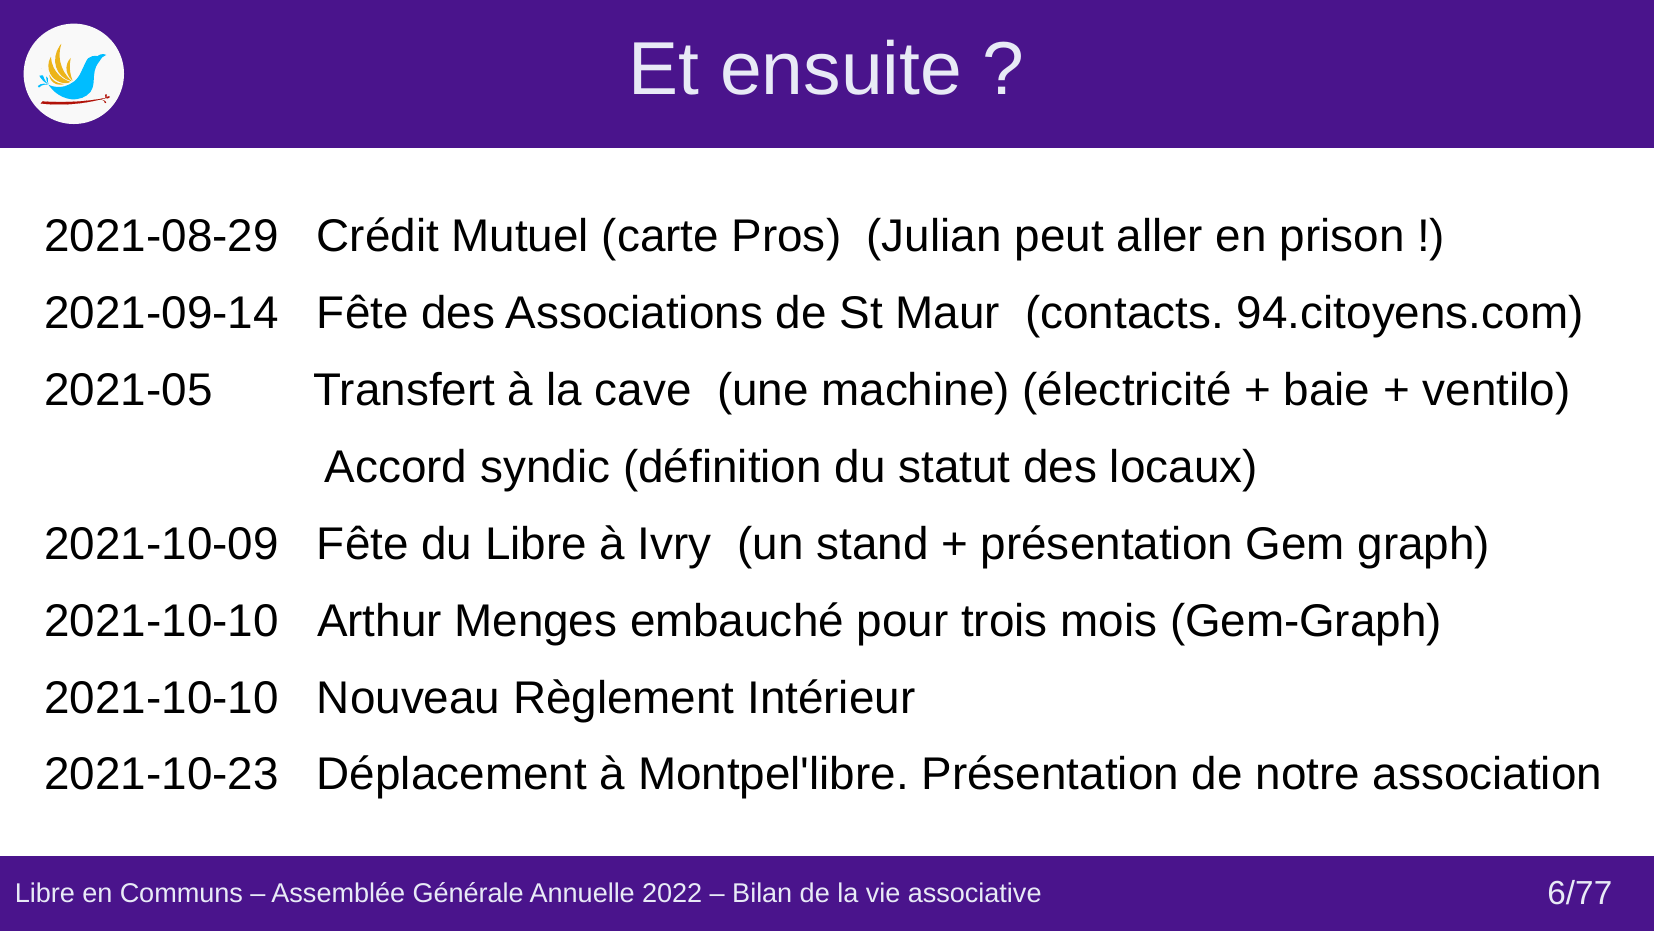

Et ensuite ?
2021-08-29 Crédit Mutuel (carte Pros) (Julian peut aller en prison !)
2021-09-14 Fête des Associations de St Maur (contacts. 94.citoyens.com)
2021-05 Transfert à la cave (une machine) (électricité + baie + ventilo)
 Accord syndic (définition du statut des locaux)
2021-10-09 Fête du Libre à Ivry (un stand + présentation Gem graph)
2021-10-10 Arthur Menges embauché pour trois mois (Gem-Graph)
2021-10-10 Nouveau Règlement Intérieur
2021-10-23 Déplacement à Montpel'libre. Présentation de notre association
Libre en Communs – Assemblée Générale Annuelle 2022 – Bilan de la vie associative